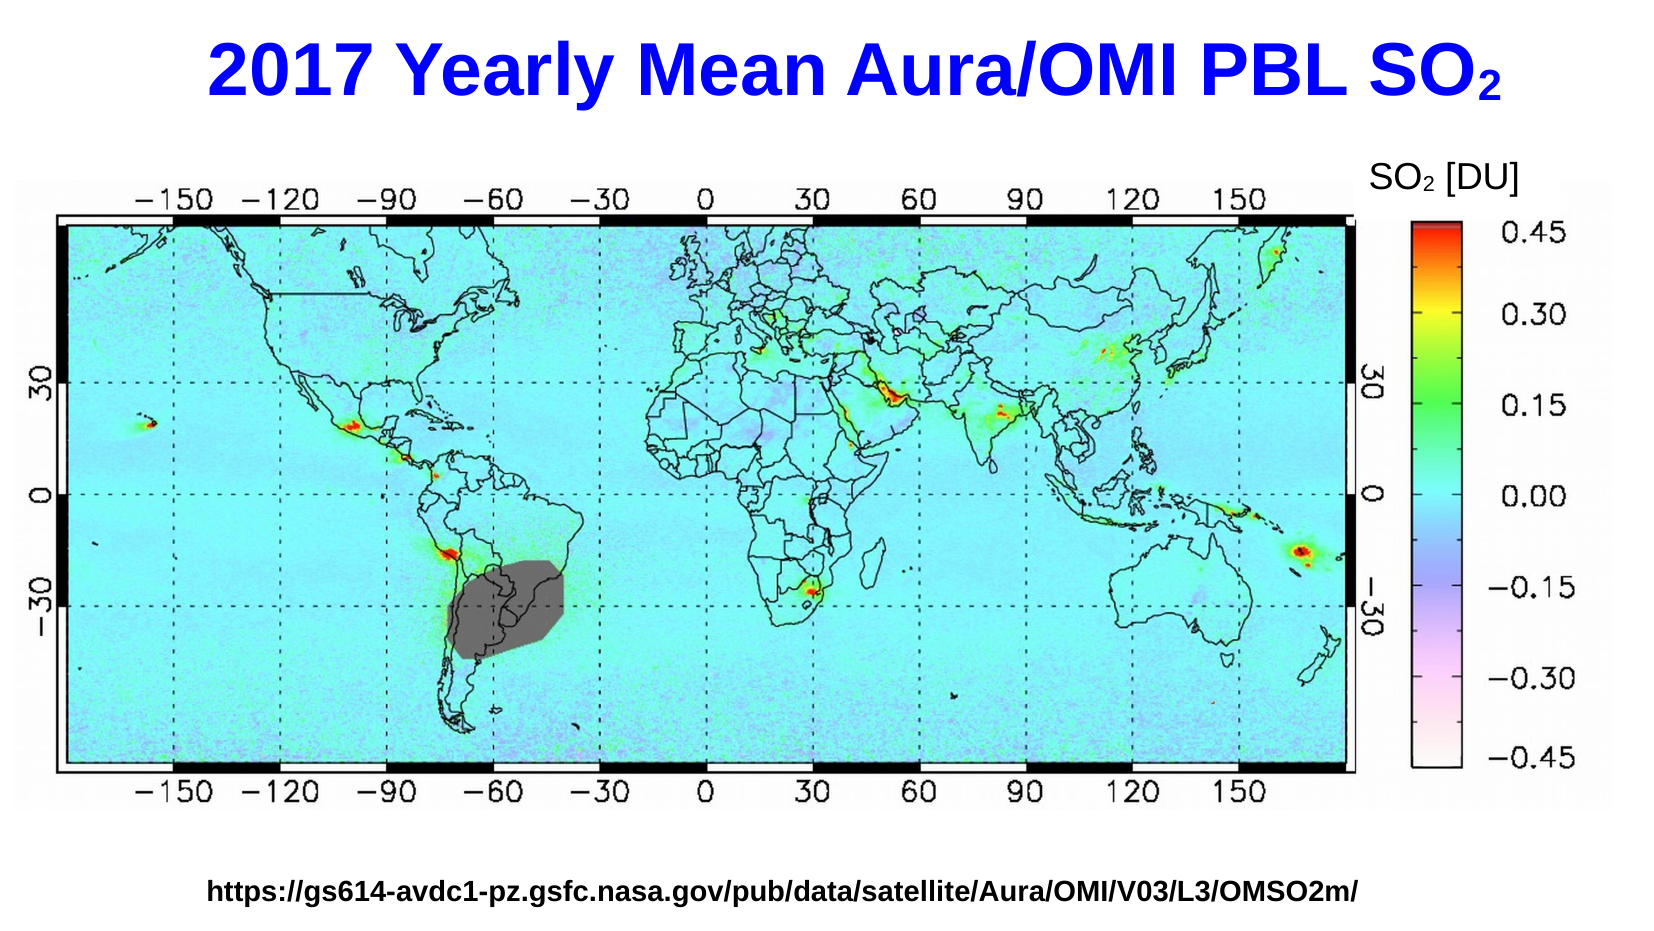

# 2017 Yearly Mean Aura/OMI PBL SO2
SO2 [DU]
https://gs614-avdc1-pz.gsfc.nasa.gov/pub/data/satellite/Aura/OMI/V03/L3/OMSO2m/